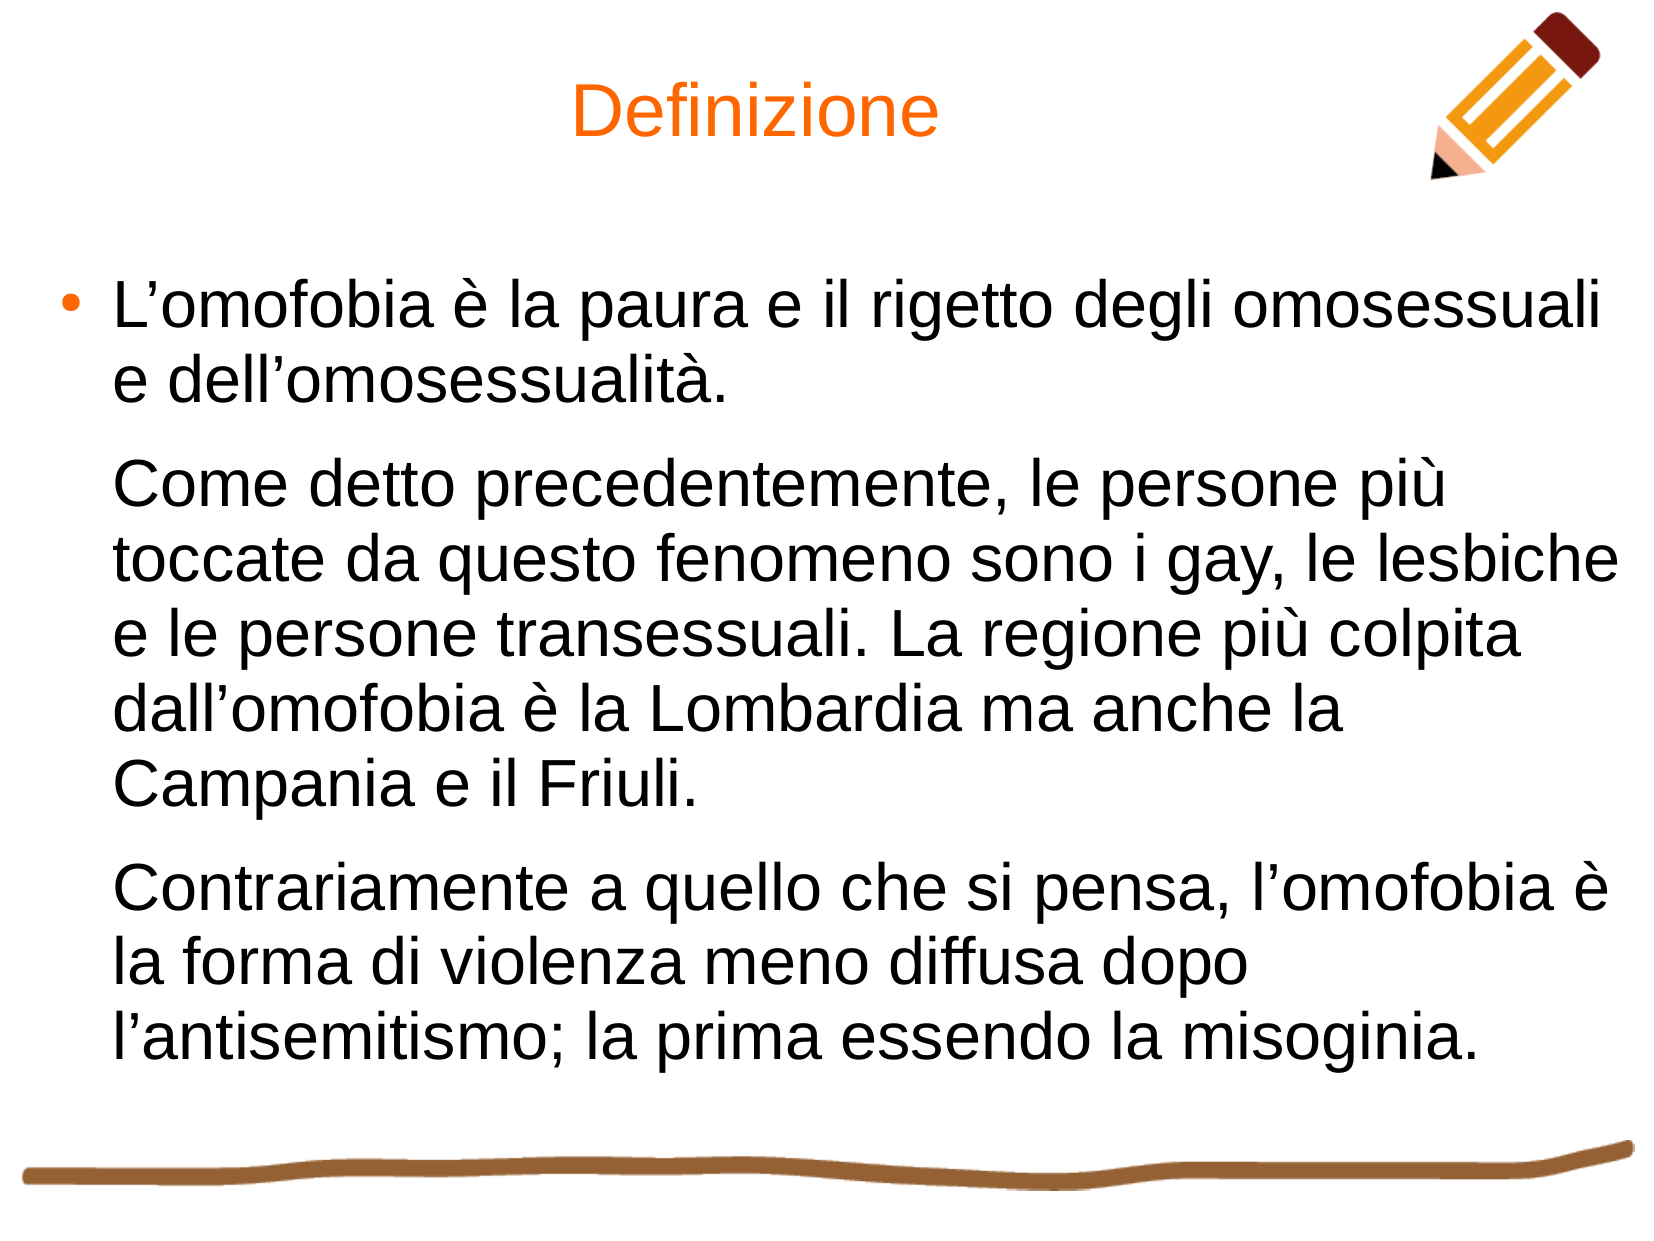

# Definizione
L’omofobia è la paura e il rigetto degli omosessuali e dell’omosessualità.
Come detto precedentemente, le persone più toccate da questo fenomeno sono i gay, le lesbiche e le persone transessuali. La regione più colpita dall’omofobia è la Lombardia ma anche la Campania e il Friuli.
Contrariamente a quello che si pensa, l’omofobia è la forma di violenza meno diffusa dopo l’antisemitismo; la prima essendo la misoginia.